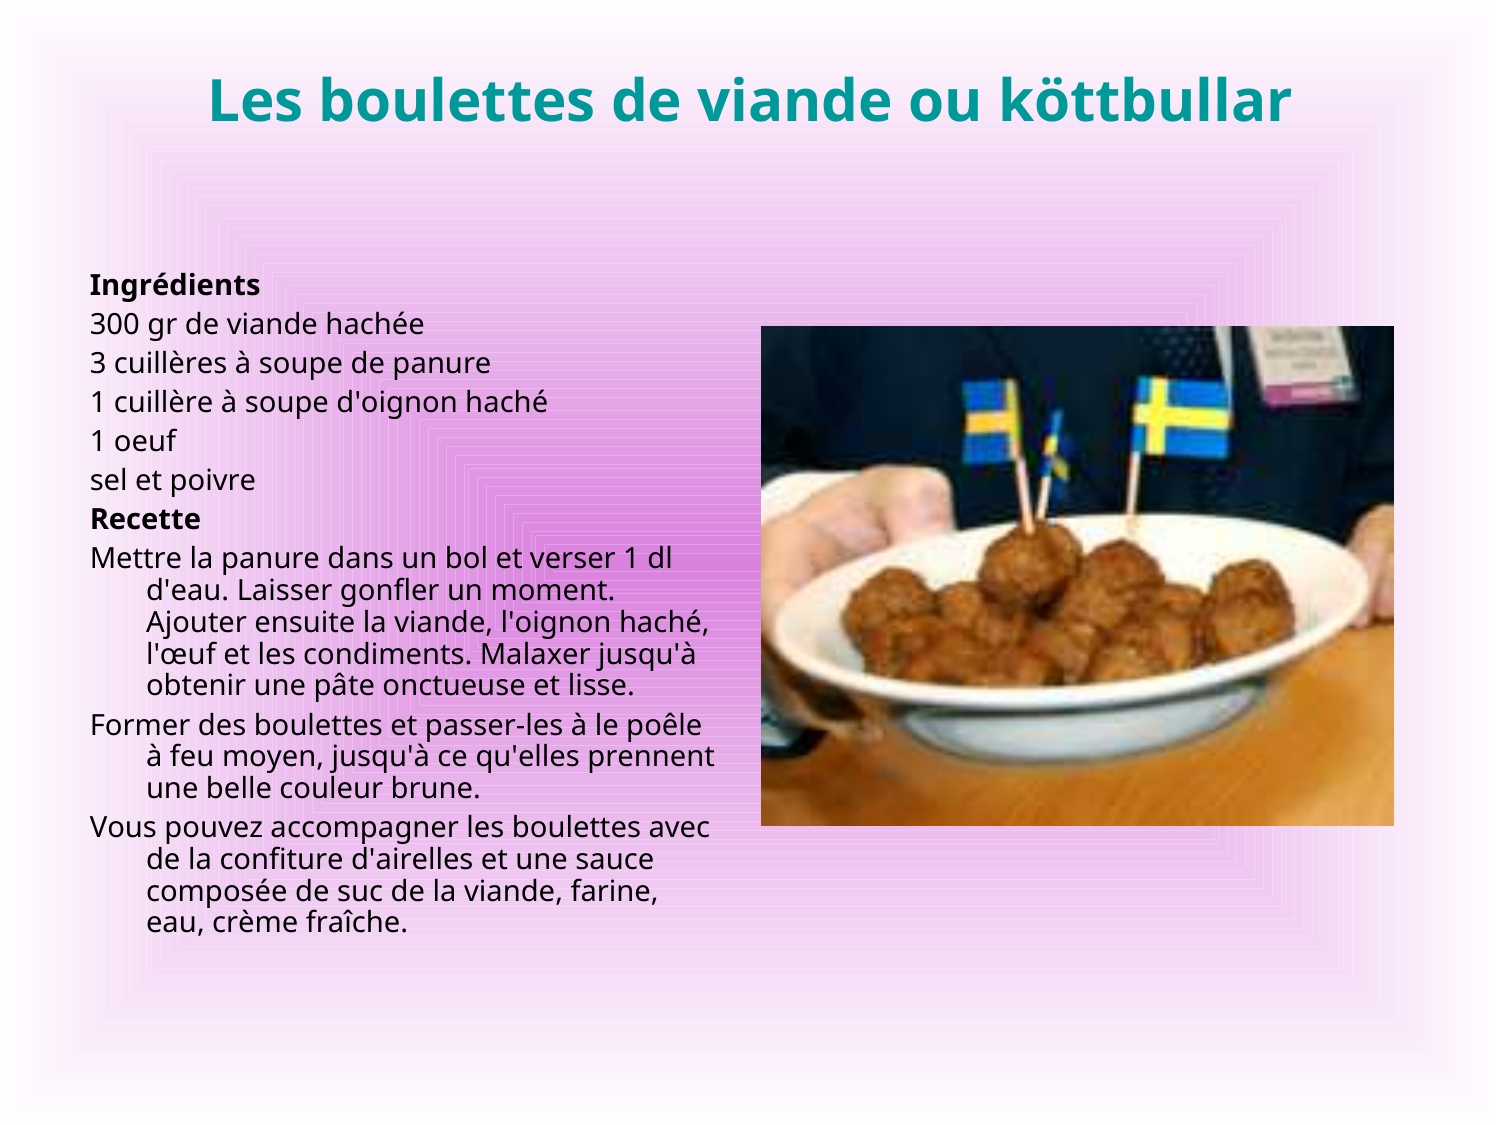

# Les boulettes de viande ou köttbullar
Ingrédients
300 gr de viande hachée
3 cuillères à soupe de panure
1 cuillère à soupe d'oignon haché
1 oeuf
sel et poivre
Recette
Mettre la panure dans un bol et verser 1 dl d'eau. Laisser gonfler un moment. Ajouter ensuite la viande, l'oignon haché, l'œuf et les condiments. Malaxer jusqu'à obtenir une pâte onctueuse et lisse.
Former des boulettes et passer-les à le poêle à feu moyen, jusqu'à ce qu'elles prennent une belle couleur brune.
Vous pouvez accompagner les boulettes avec de la confiture d'airelles et une sauce composée de suc de la viande, farine, eau, crème fraîche.